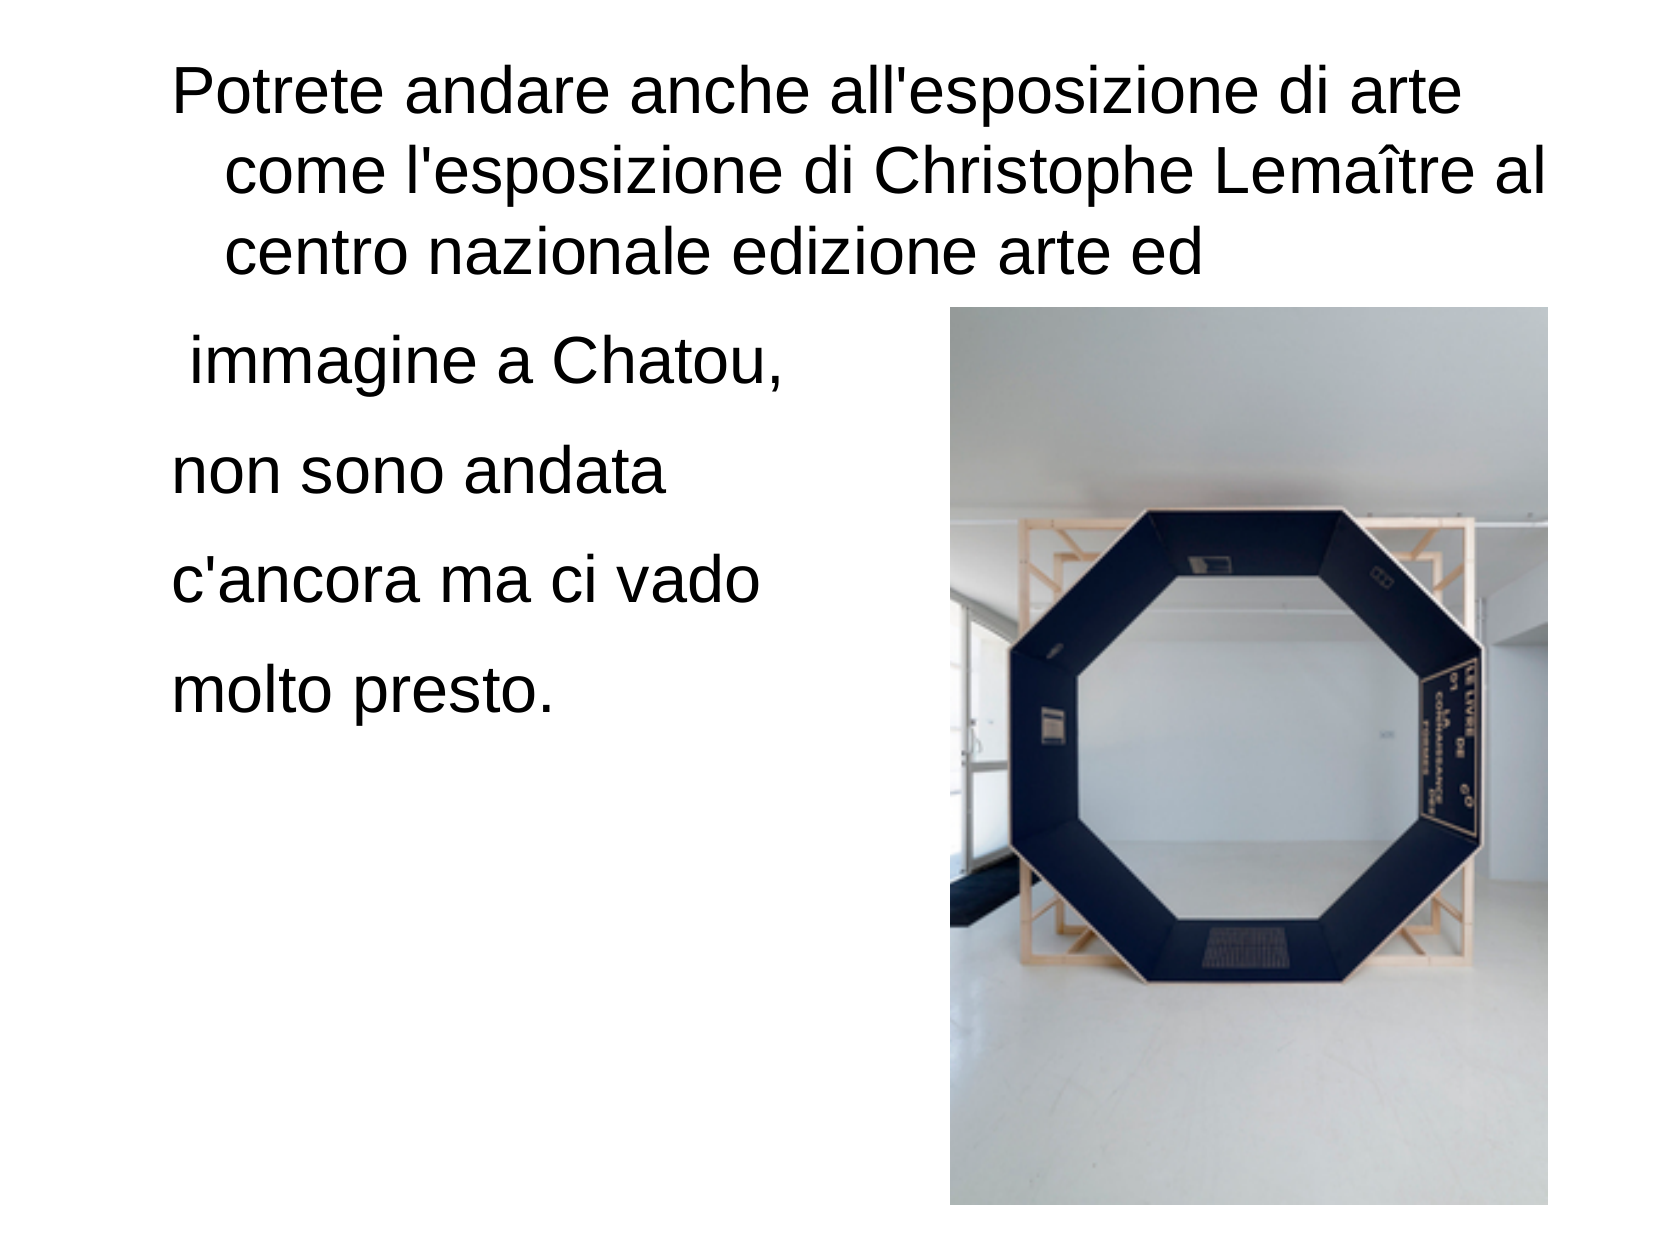

# Potrete andare anche all'esposizione di arte come l'esposizione di Christophe Lemaître al centro nazionale edizione arte ed
 immagine a Chatou,
non sono andata
c'ancora ma ci vado
molto presto.